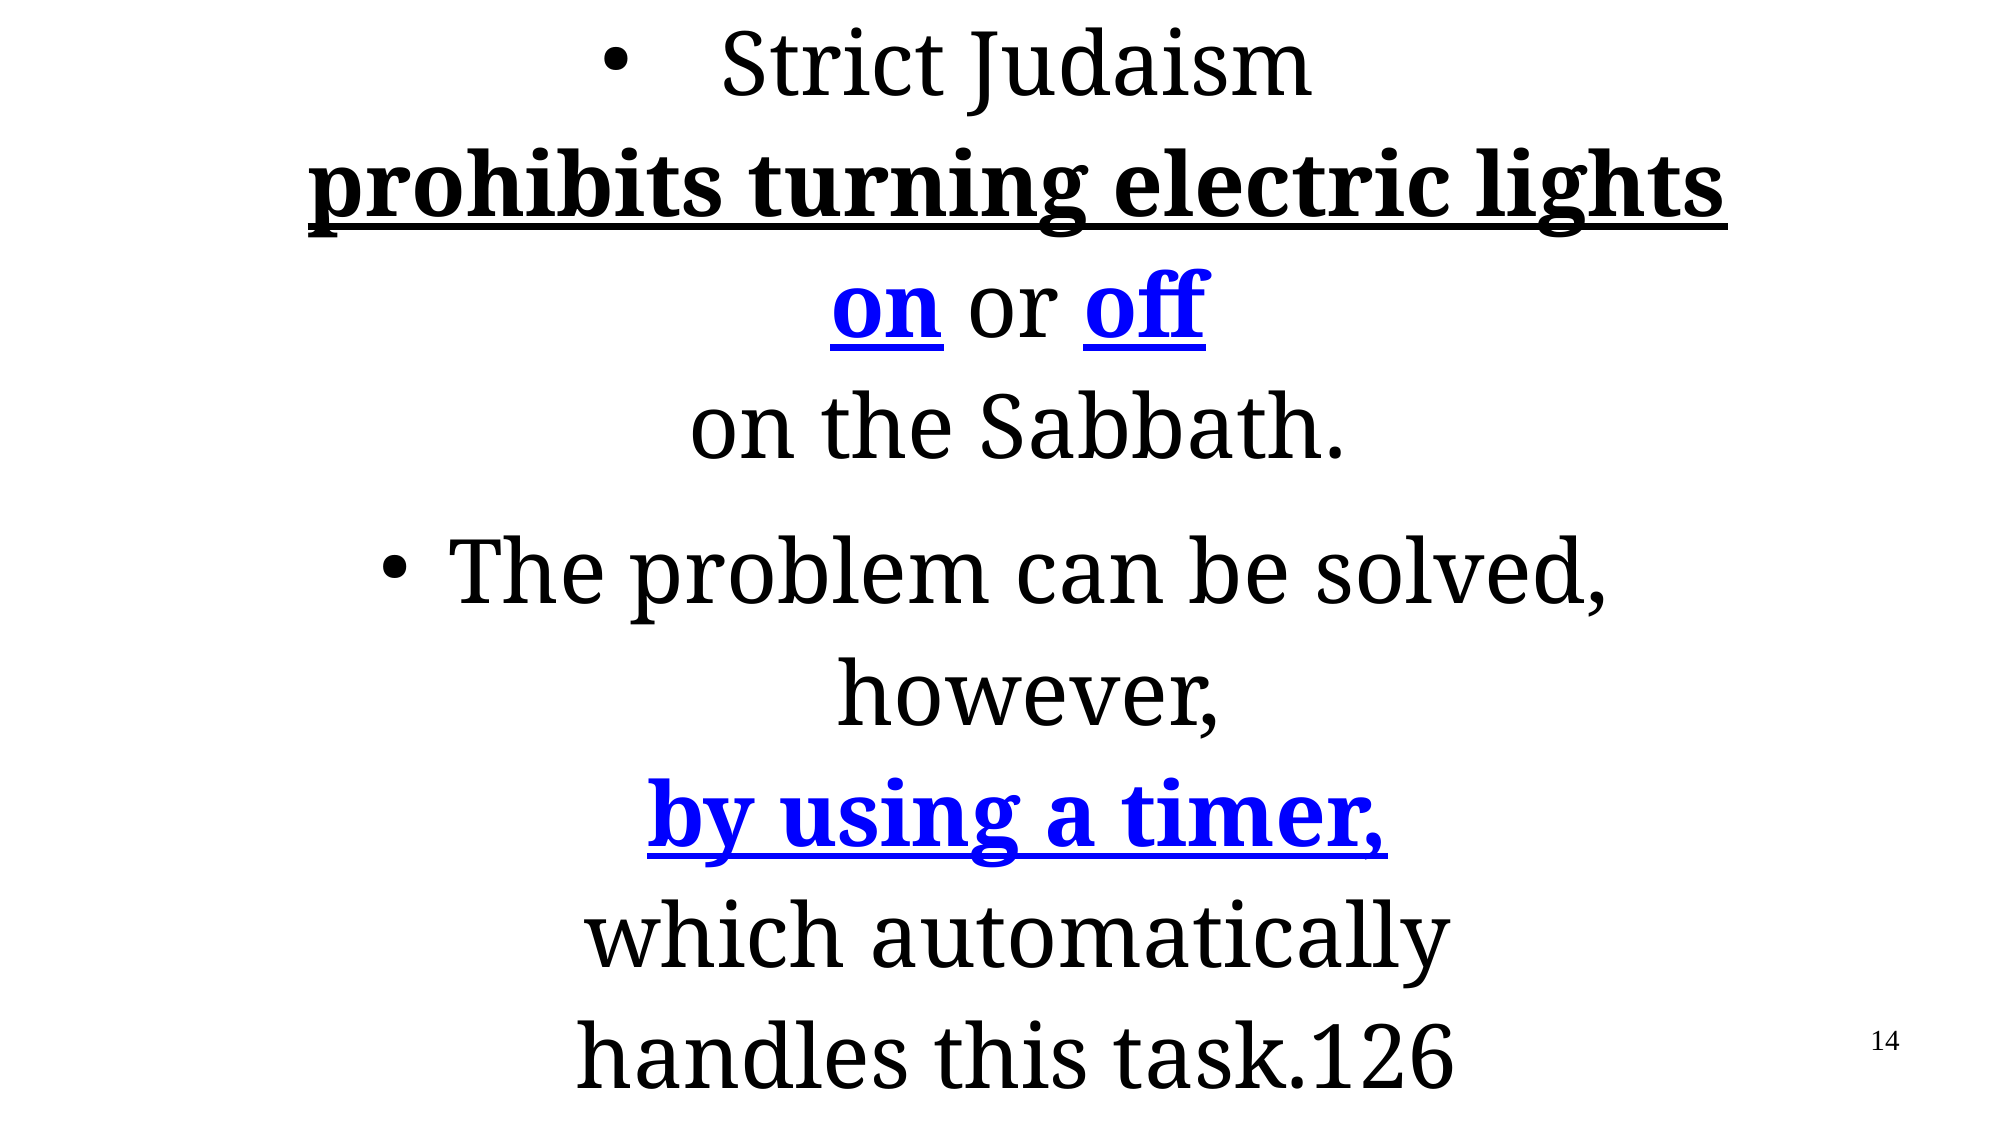

# Strict Judaism prohibits turning electric lights on or off on the Sabbath.
The problem can be solved,
 however,
by using a timer,
which automatically
handles this task.126
14